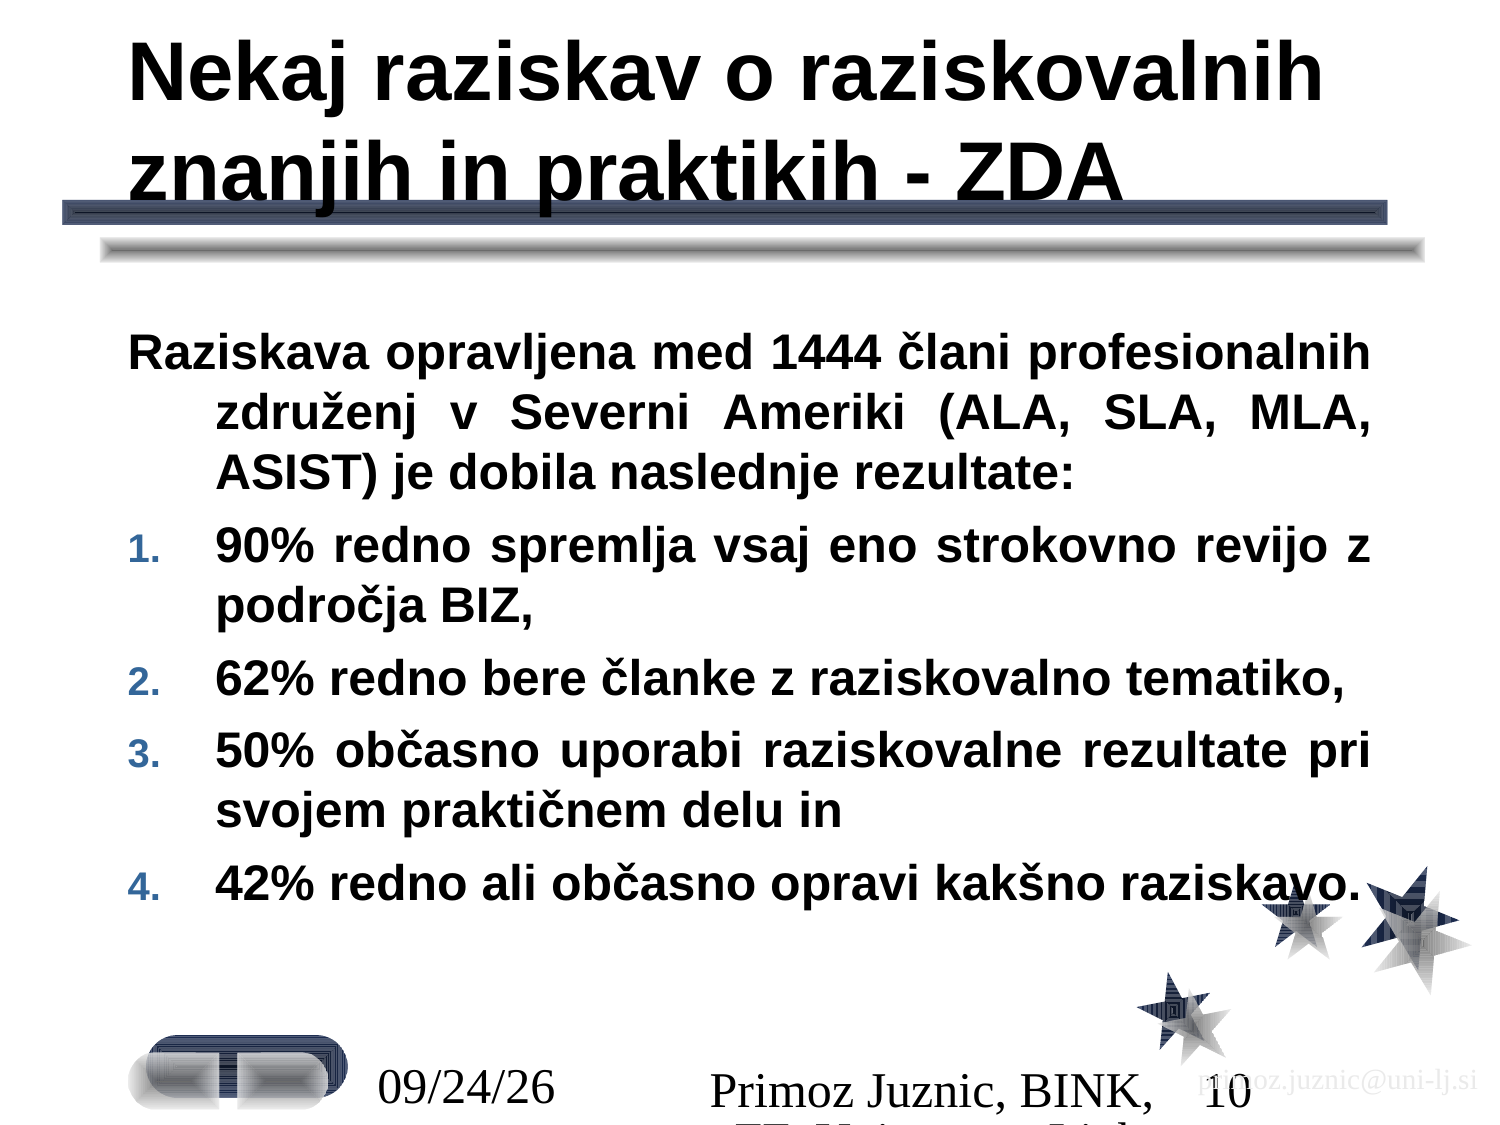

# Nekaj raziskav o raziskovalnih znanjih in praktikih - ZDA
Raziskava opravljena med 1444 člani profesionalnih združenj v Severni Ameriki (ALA, SLA, MLA, ASIST) je dobila naslednje rezultate:
90% redno spremlja vsaj eno strokovno revijo z področja BIZ,
62% redno bere članke z raziskovalno tematiko,
50% občasno uporabi raziskovalne rezultate pri svojem praktičnem delu in
42% redno ali občasno opravi kakšno raziskavo.
Primoz Juznic, BINK, FF, Univerza v Ljubljani
10